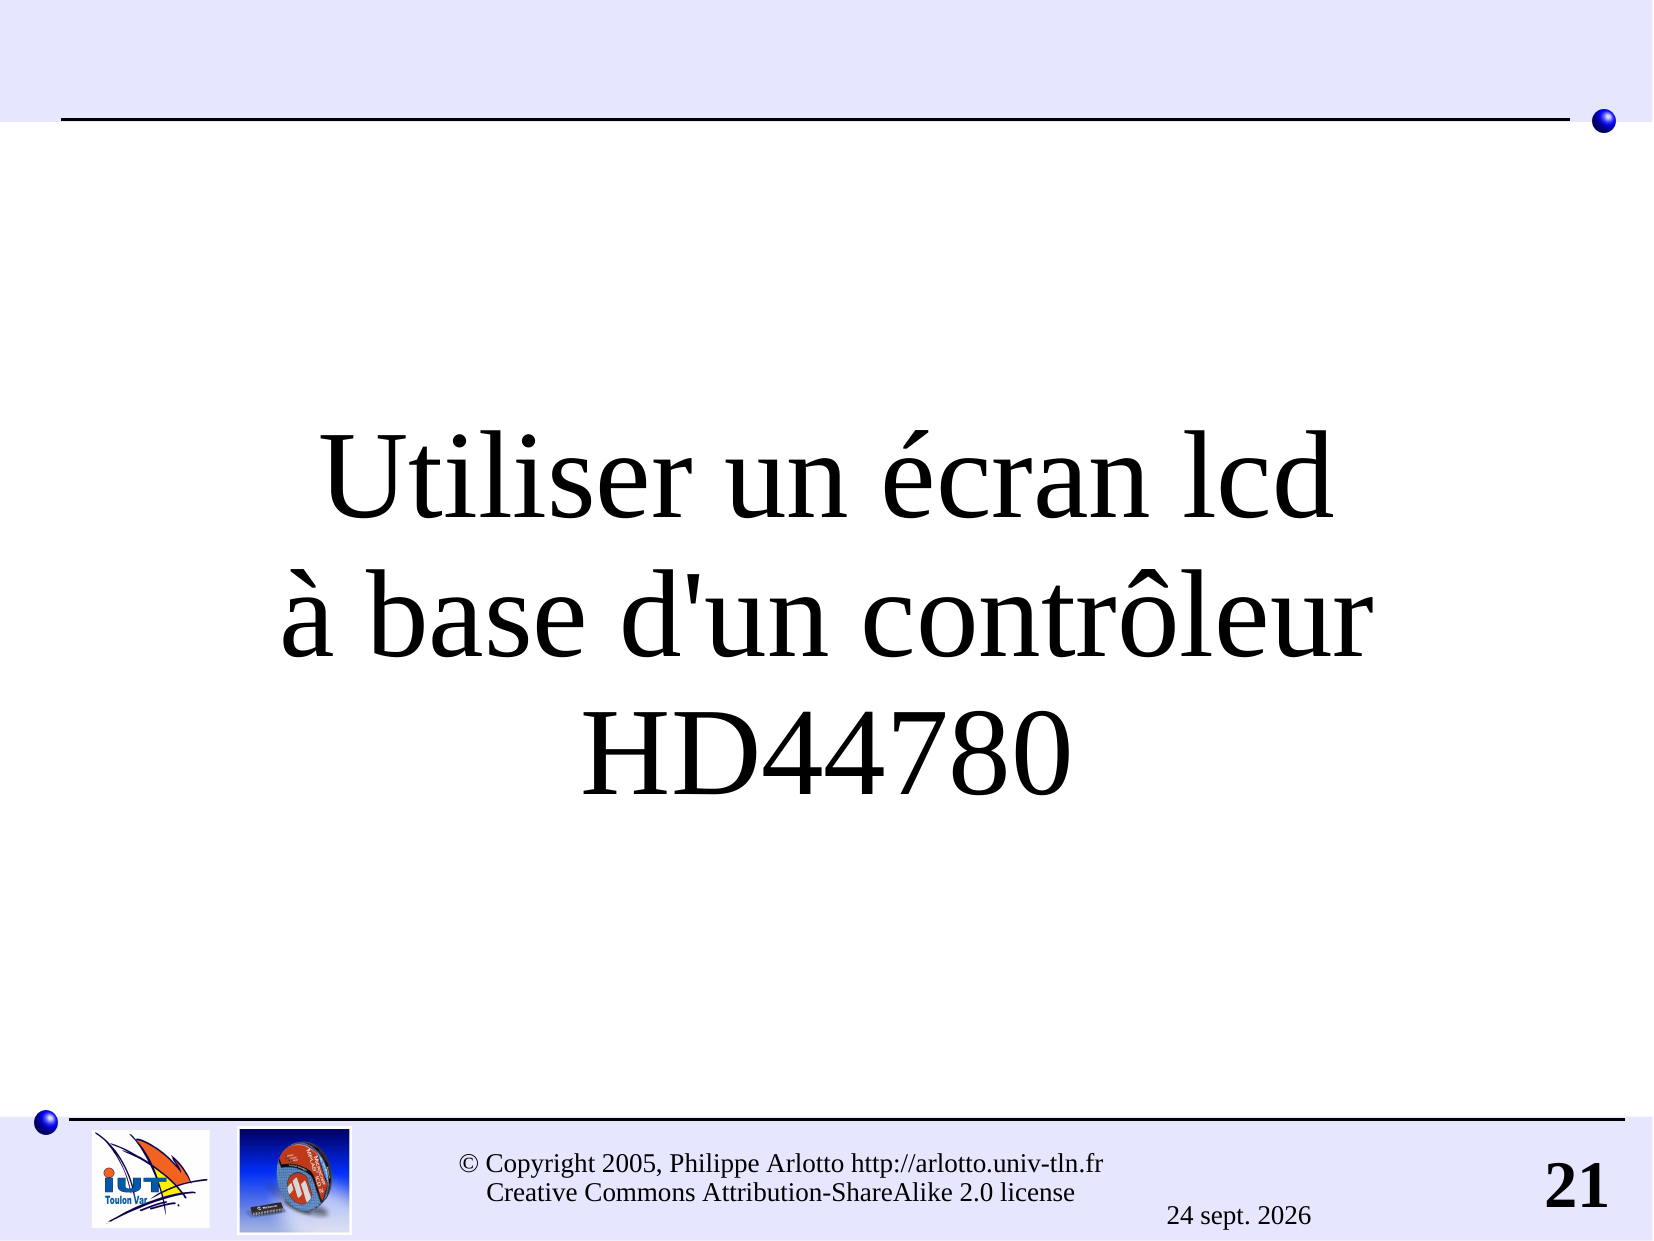

# Utiliser un écran lcd
à base d'un contrôleur HD44780